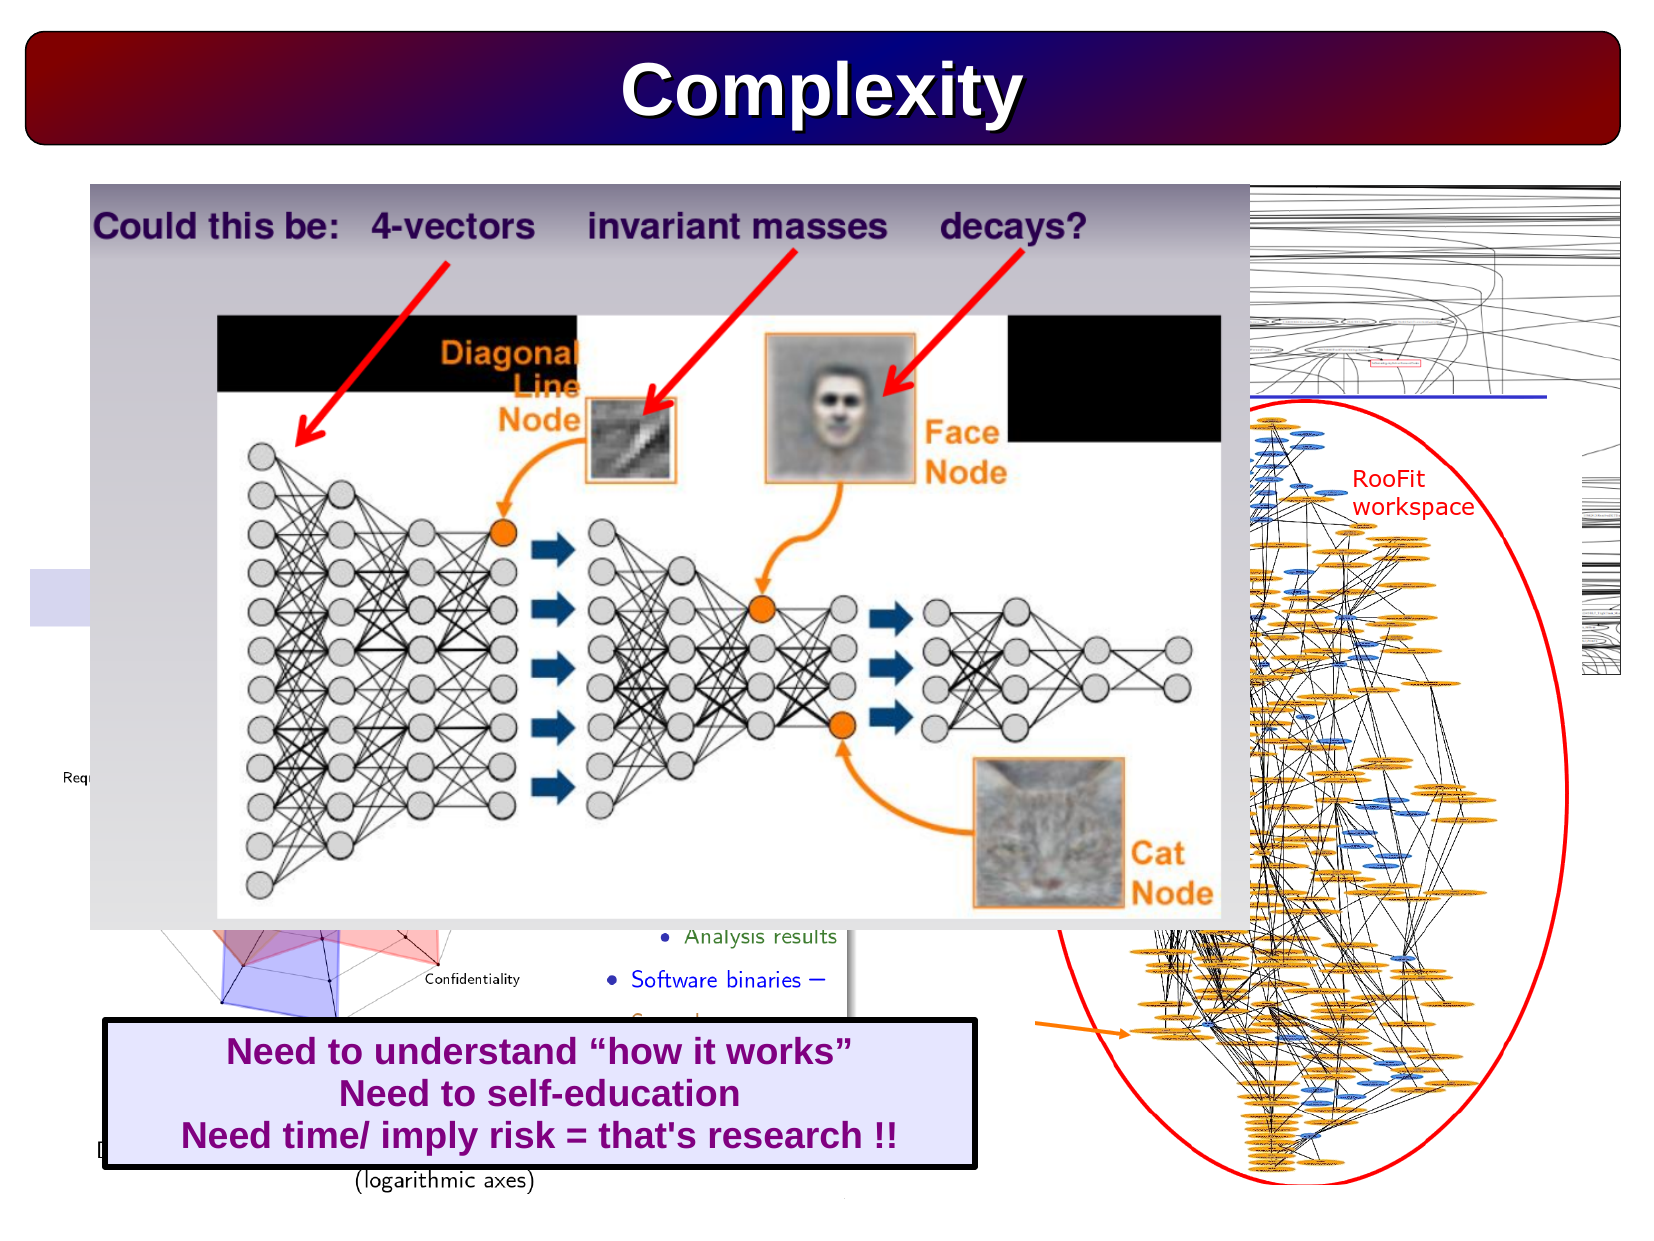

Complexity
Need to understand “how it works”
Need to self-education
Need time/ imply risk = that's research !!